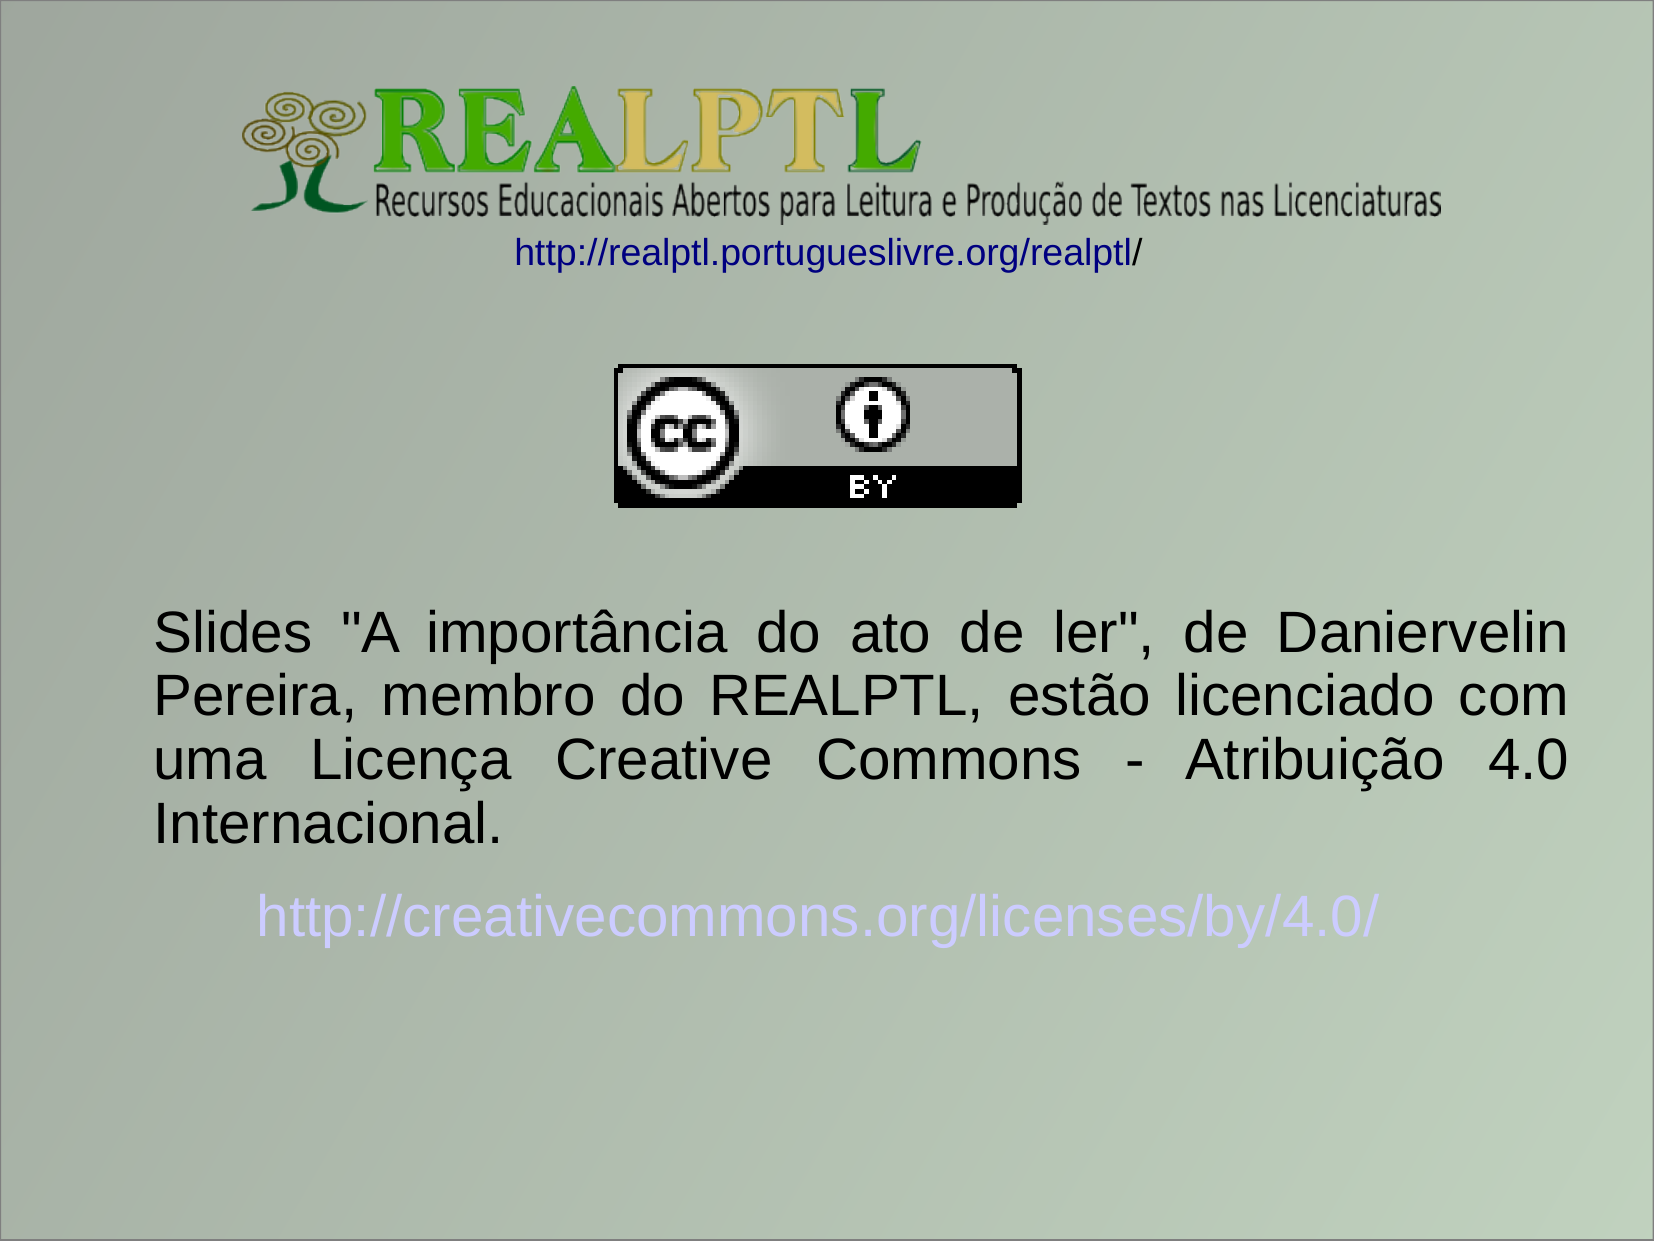

http://realptl.portugueslivre.org/realptl/
# Slides "A importância do ato de ler", de Daniervelin Pereira, membro do REALPTL, estão licenciado com uma Licença Creative Commons - Atribuição 4.0 Internacional.
http://creativecommons.org/licenses/by/4.0/